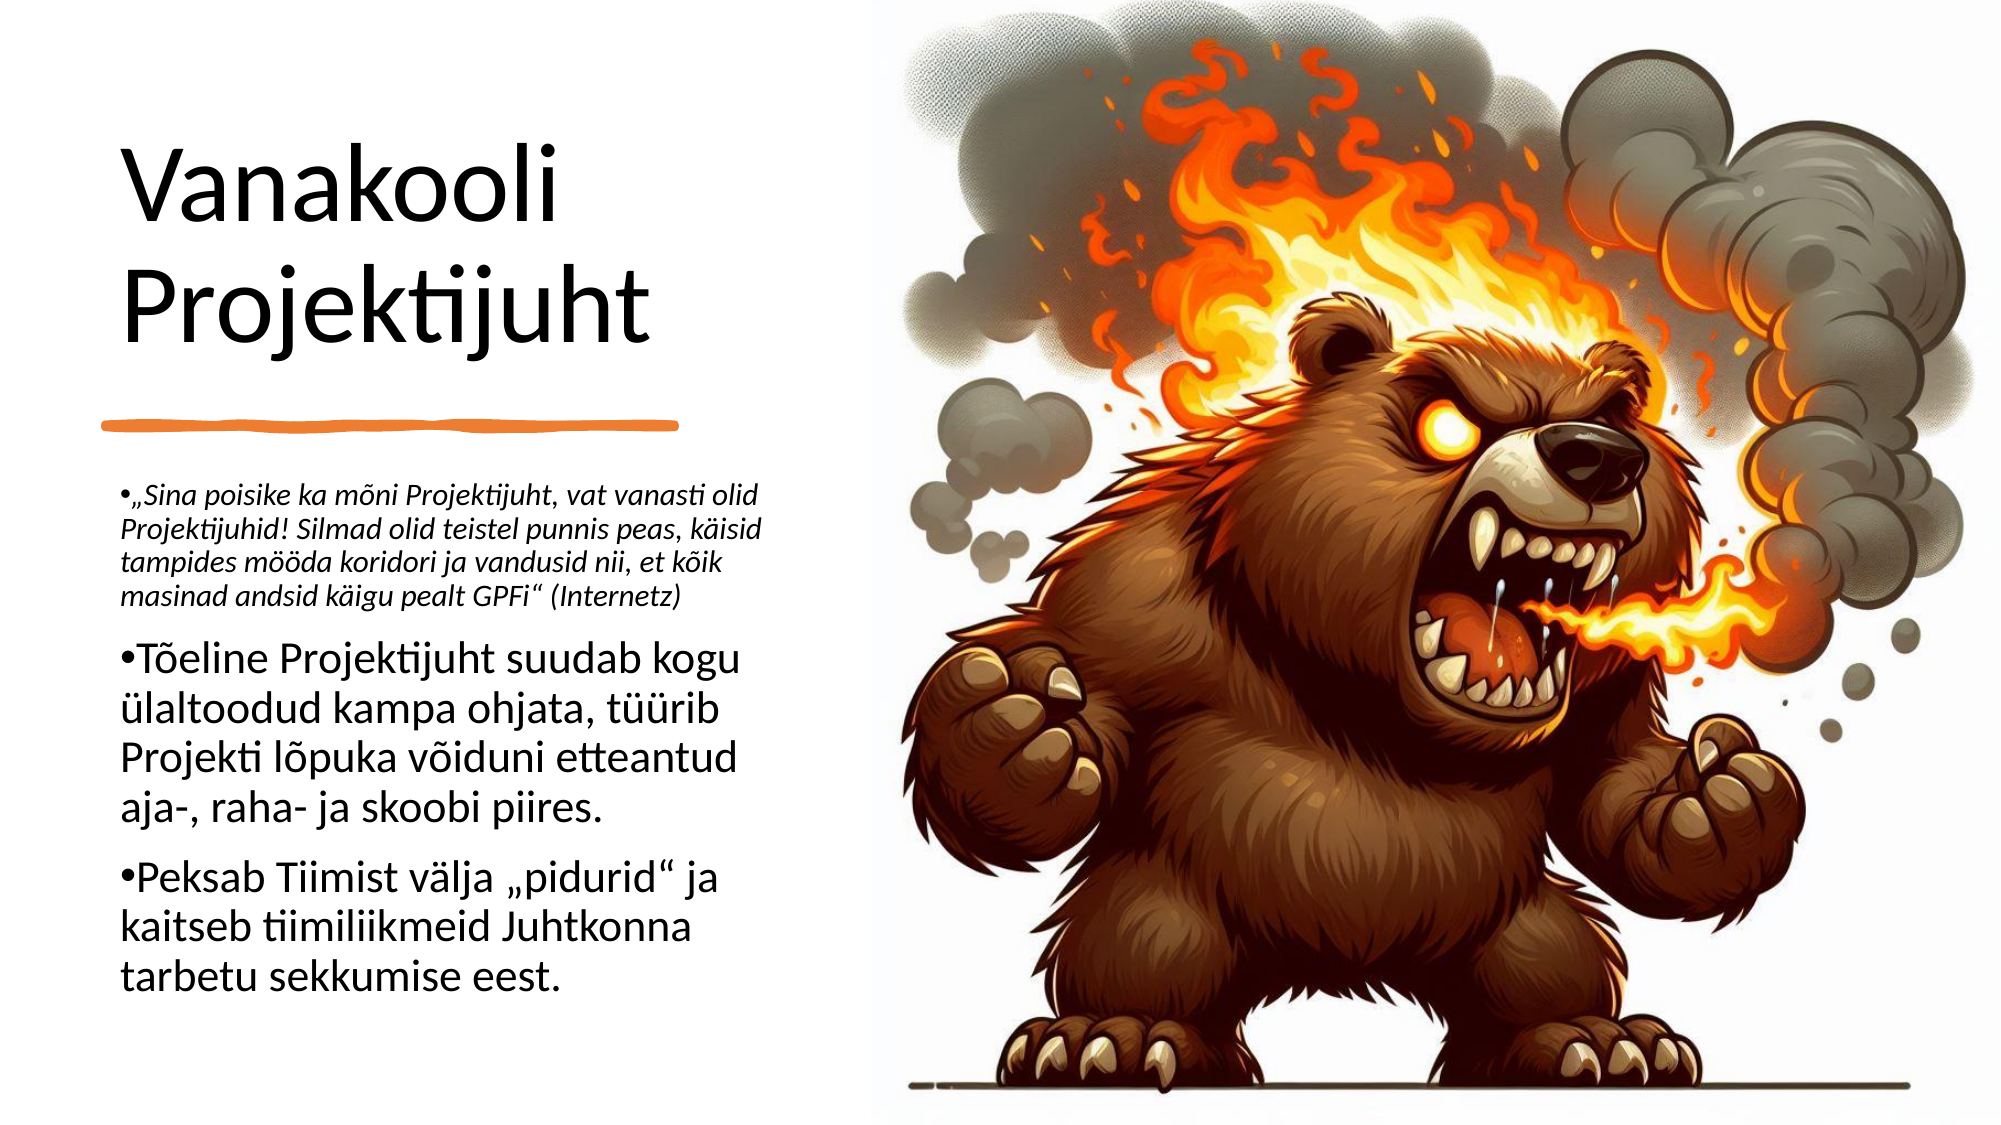

# Vanakooli Projektijuht
„Sina poisike ka mõni Projektijuht, vat vanasti olid Projektijuhid! Silmad olid teistel punnis peas, käisid tampides mööda koridori ja vandusid nii, et kõik masinad andsid käigu pealt GPFi“ (Internetz)
Tõeline Projektijuht suudab kogu ülaltoodud kampa ohjata, tüürib Projekti lõpuka võiduni etteantud aja-, raha- ja skoobi piires.
Peksab Tiimist välja „pidurid“ ja kaitseb tiimiliikmeid Juhtkonna tarbetu sekkumise eest.